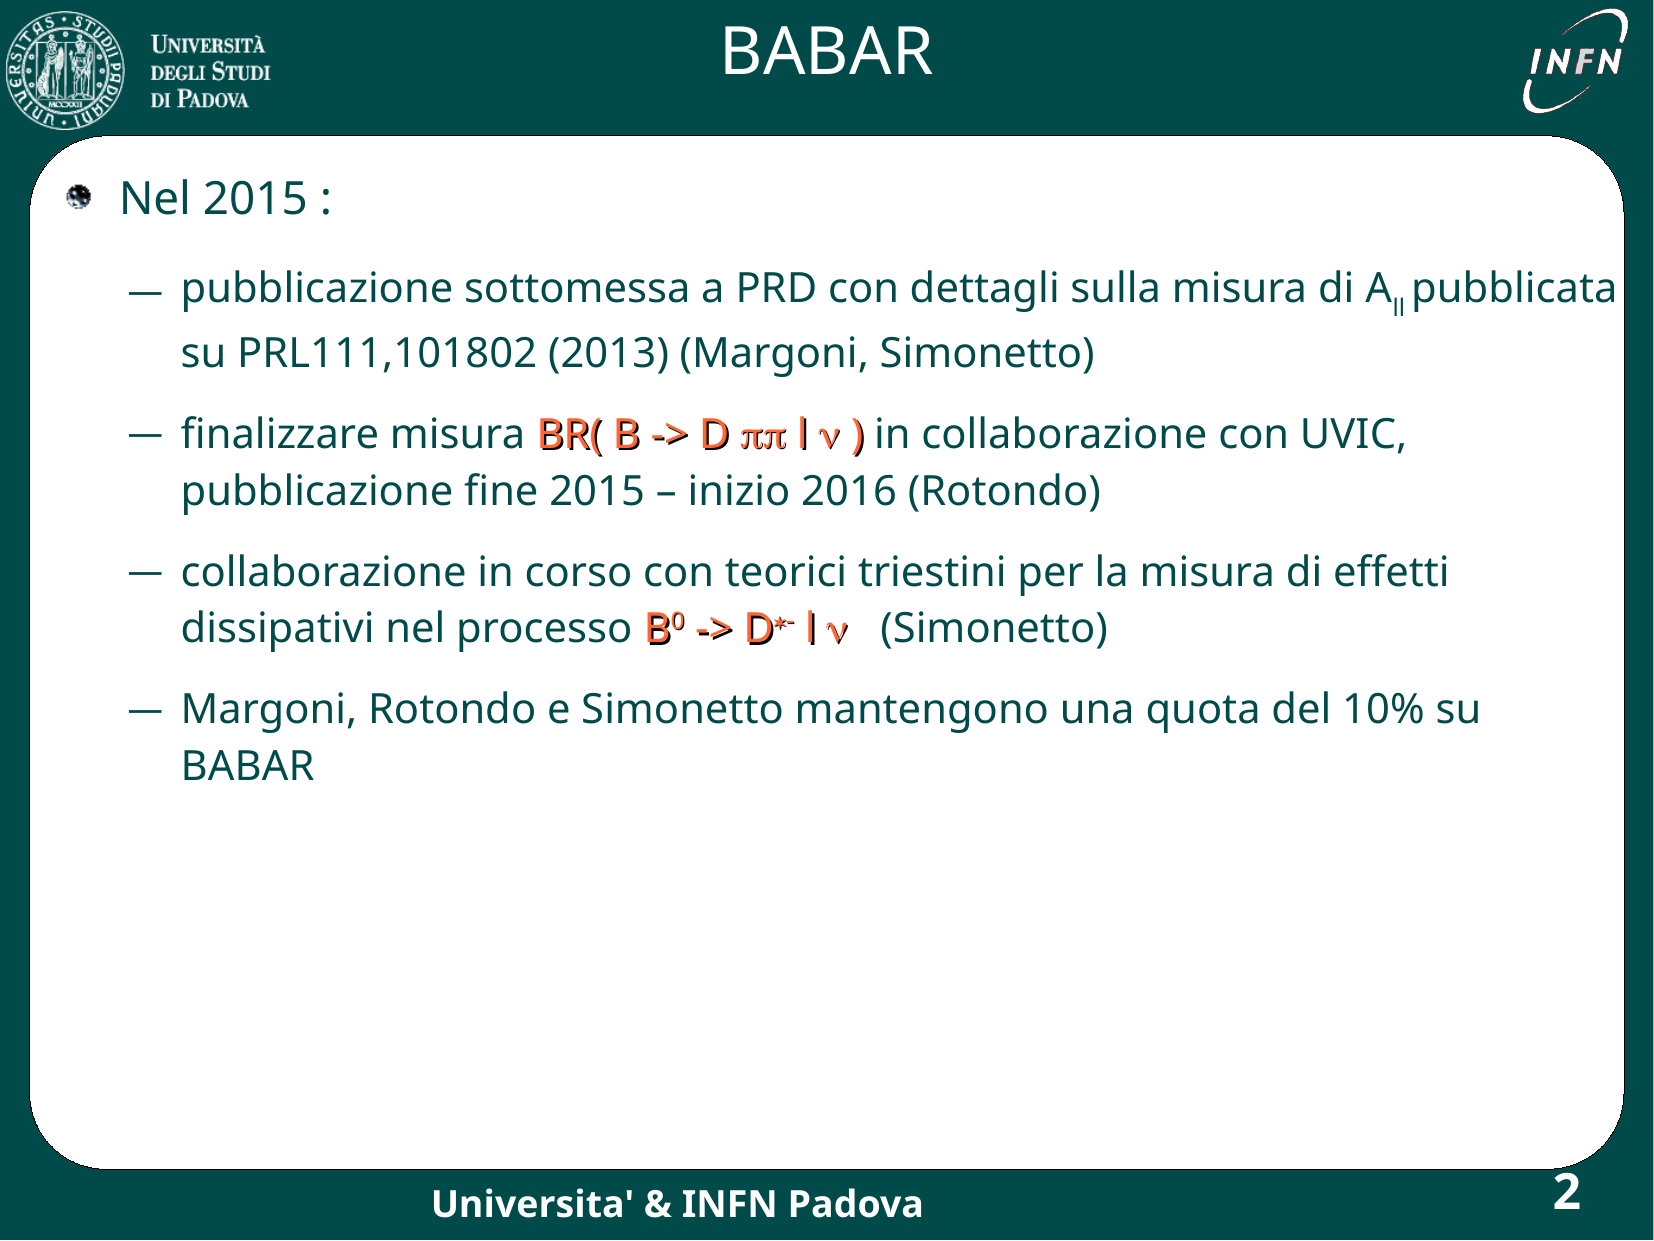

# BABAR
Nel 2015 :
pubblicazione sottomessa a PRD con dettagli sulla misura di All pubblicata su PRL111,101802 (2013) (Margoni, Simonetto)
finalizzare misura BR( B -> D pp l n ) in collaborazione con UVIC, pubblicazione fine 2015 – inizio 2016 (Rotondo)
collaborazione in corso con teorici triestini per la misura di effetti dissipativi nel processo B0 -> D*- l n (Simonetto)
Margoni, Rotondo e Simonetto mantengono una quota del 10% su BABAR